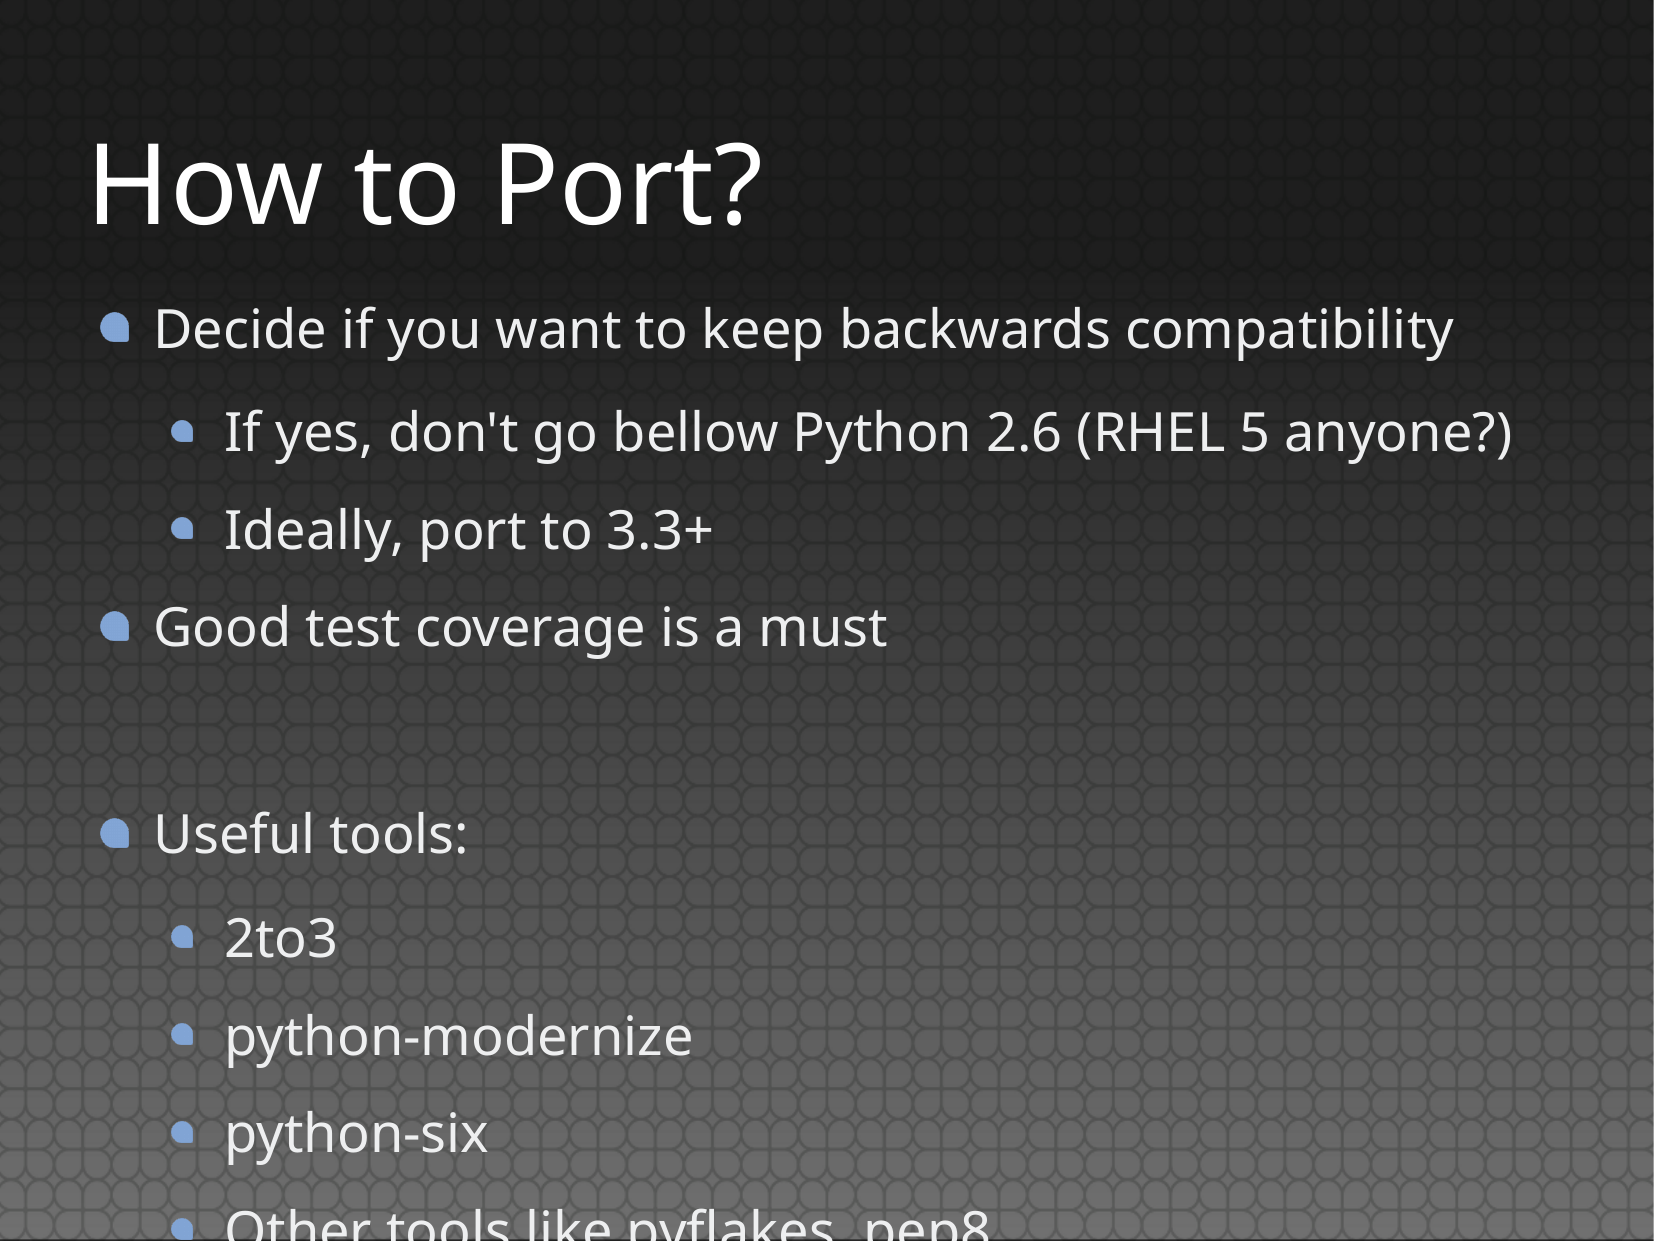

# How to Port?
Decide if you want to keep backwards compatibility
If yes, don't go bellow Python 2.6 (RHEL 5 anyone?)
Ideally, port to 3.3+
Good test coverage is a must
Useful tools:
2to3
python-modernize
python-six
Other tools like pyflakes, pep8, ...